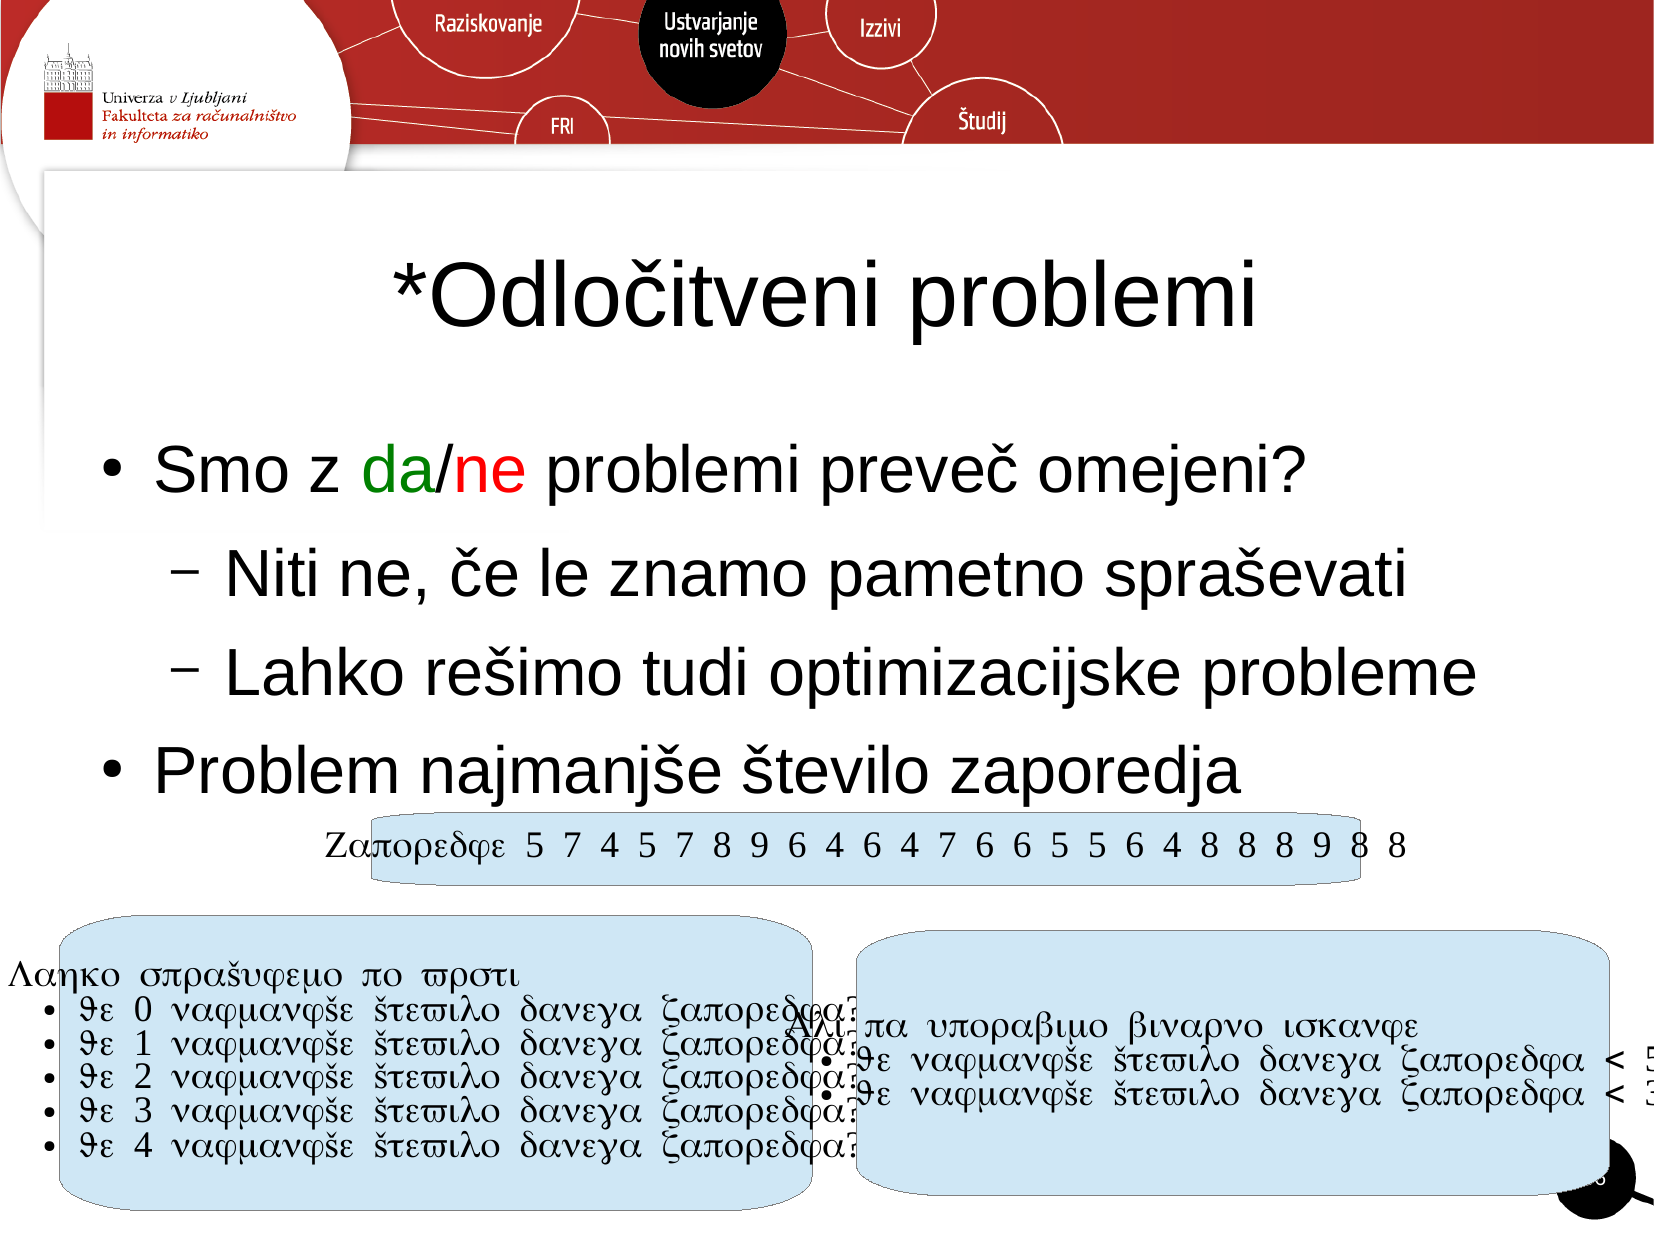

# *Odločitveni problemi
Smo z da/ne problemi preveč omejeni?
Niti ne, če le znamo pametno spraševati
Lahko rešimo tudi optimizacijske probleme
Problem najmanjše število zaporedja
Zaporedje 5 7 4 5 7 8 9 6 4 6 4 7 6 6 5 5 6 4 8 8 8 9 8 8
Lahko sprašujemo po vrsti
Je 0 najmanjše število danega zaporedja?
Je 1 najmanjše število danega zaporedja?
Je 2 najmanjše število danega zaporedja?
Je 3 najmanjše število danega zaporedja?
Je 4 najmanjše število danega zaporedja?
Ali pa uporabimo binarno iskanje
Je najmanjše število danega zaporedja < 5?
Je najmanjše število danega zaporedja < 3?